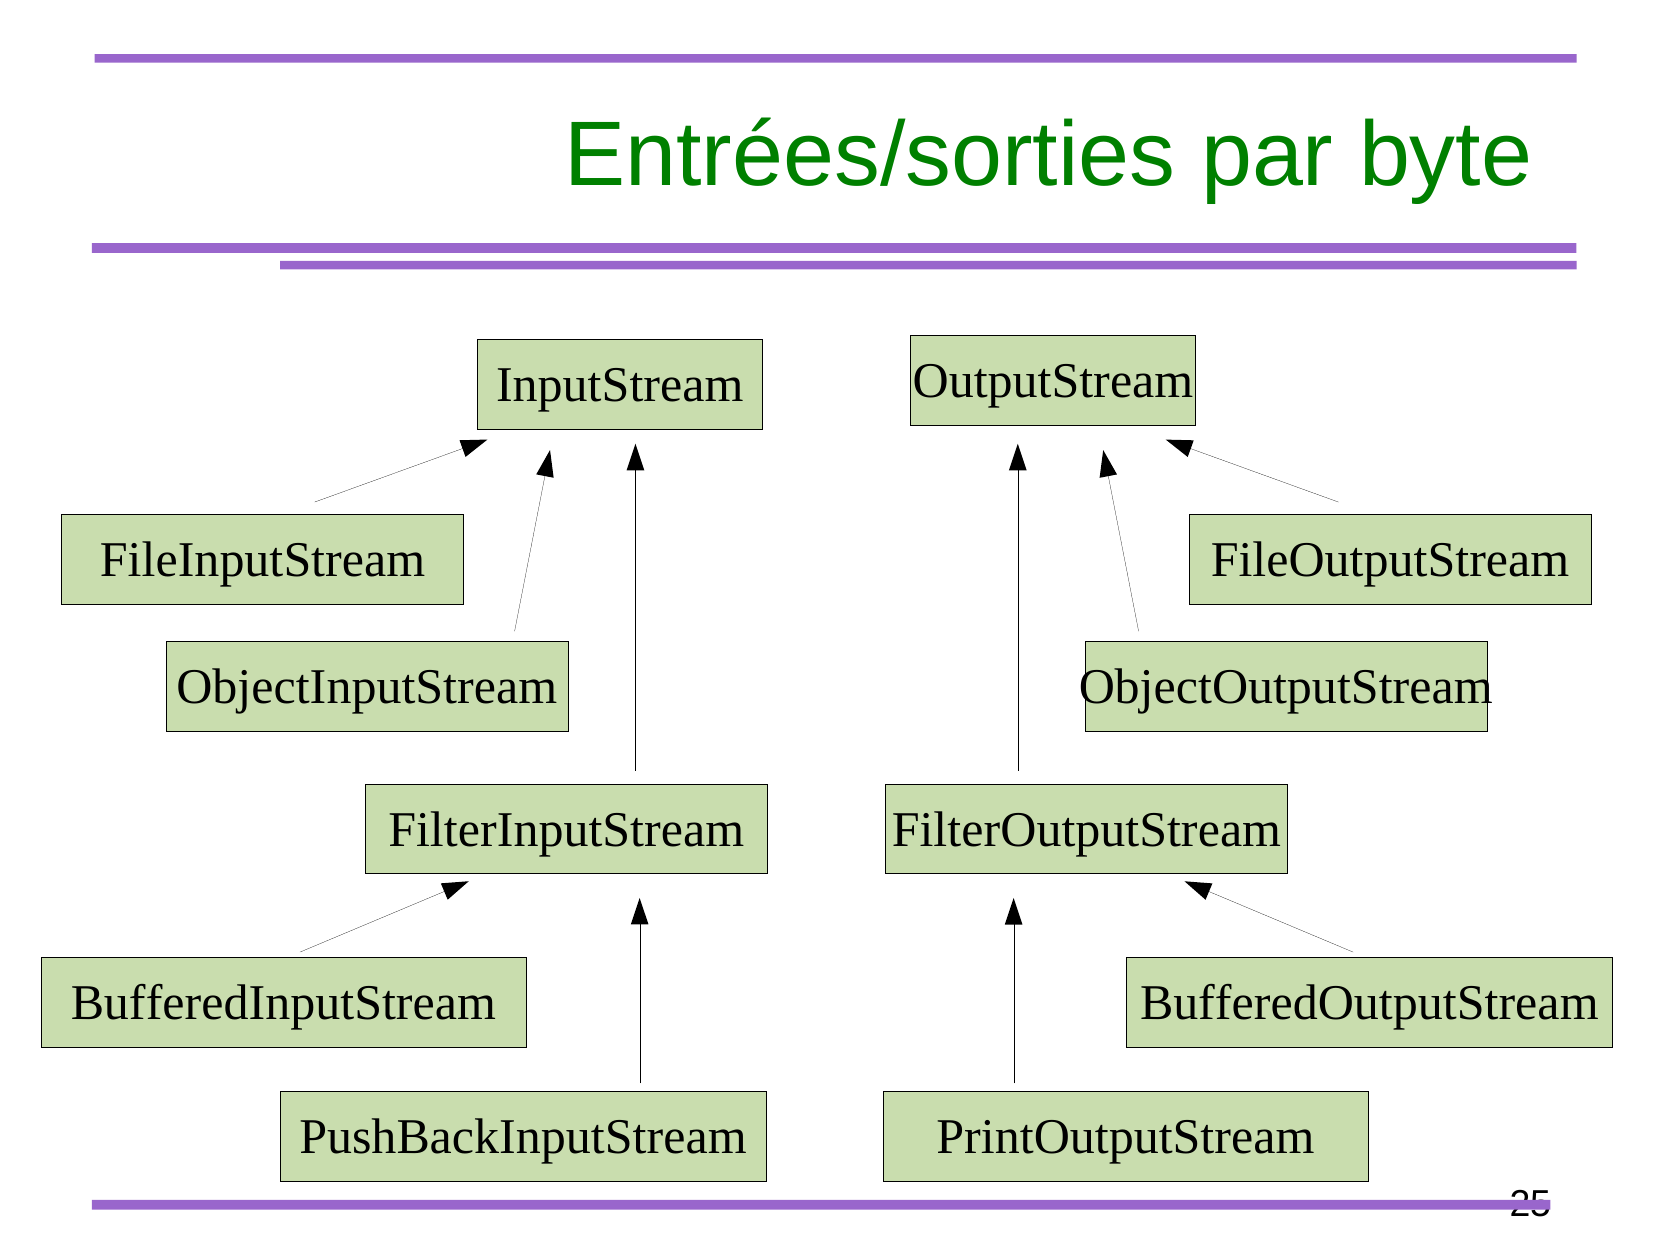

# Entrées/sorties par byte
OutputStream
InputStream
FileInputStream
FileOutputStream
ObjectInputStream
ObjectOutputStream
FilterInputStream
FilterOutputStream
BufferedInputStream
BufferedOutputStream
PushBackInputStream
PrintOutputStream